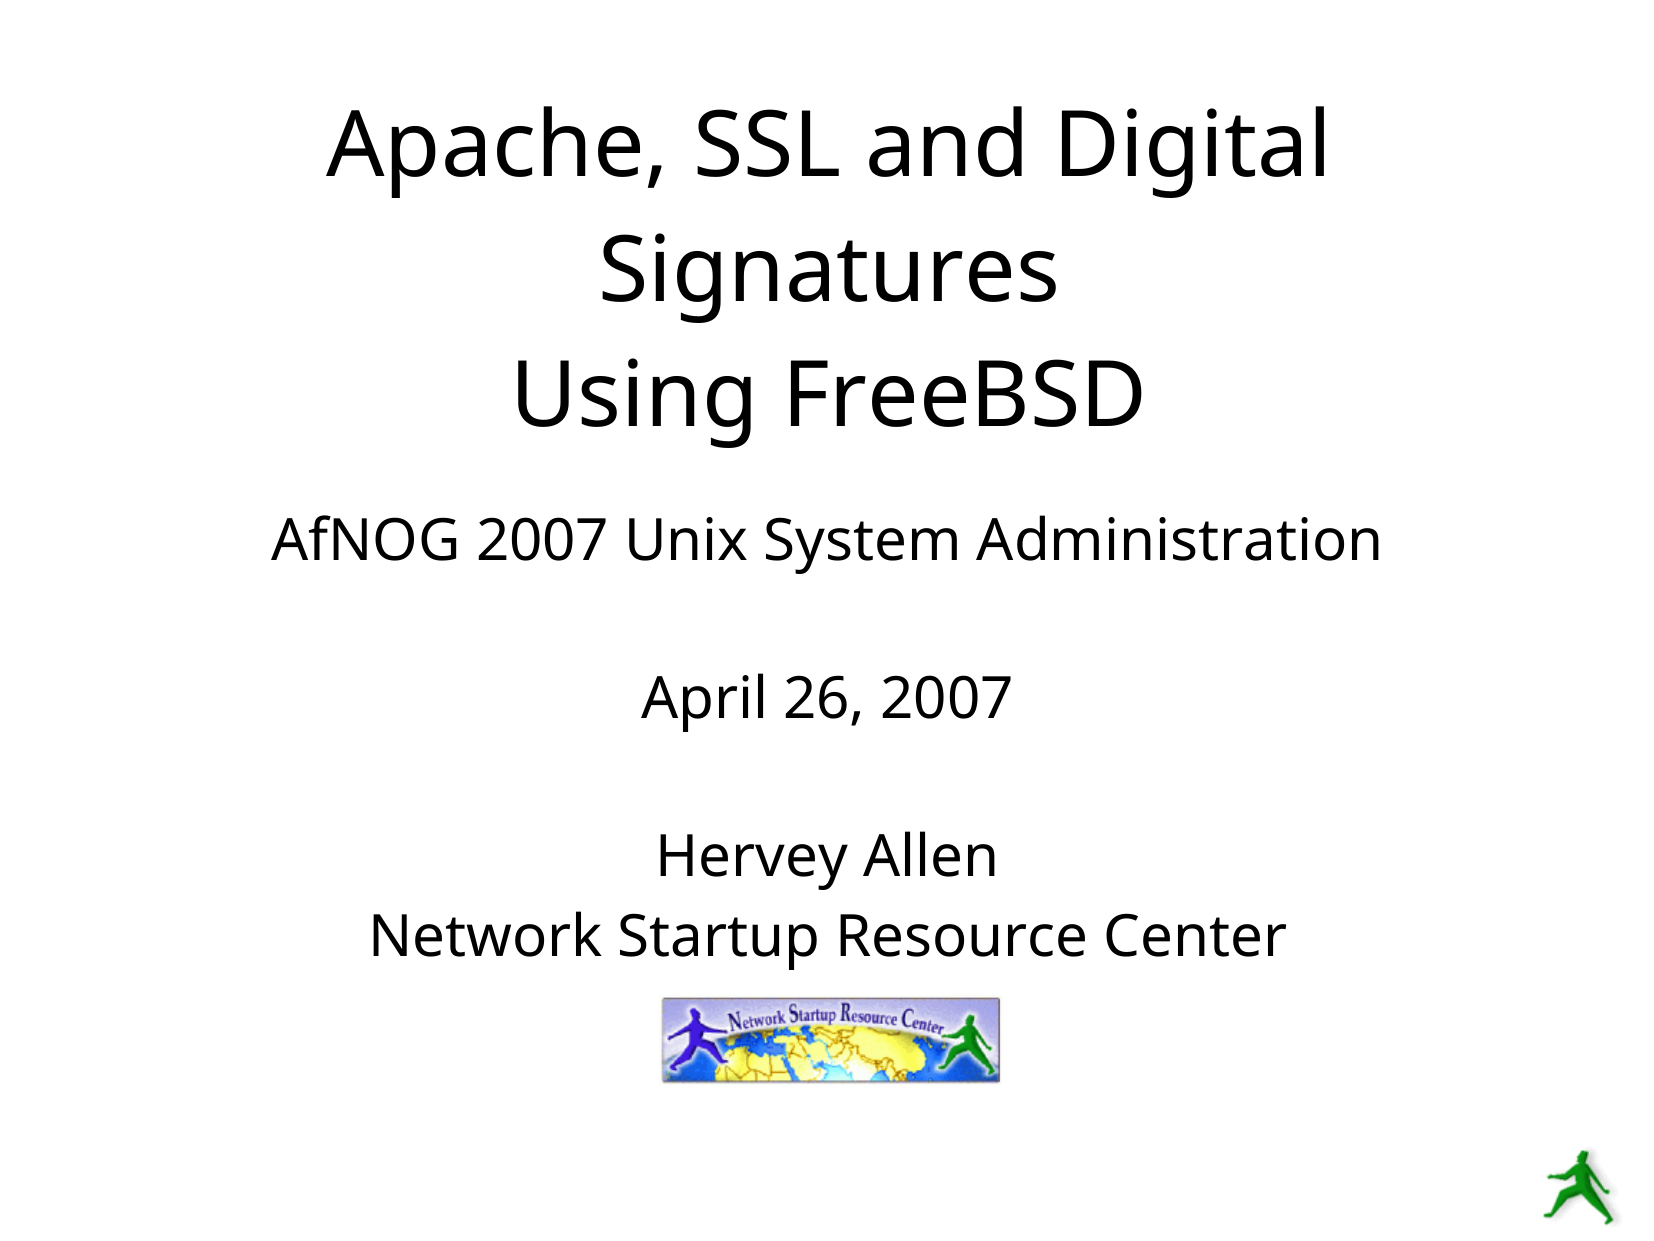

# Apache, SSL and Digital Signatures Using FreeBSD
AfNOG 2007 Unix System Administration
April 26, 2007
Hervey Allen
Network Startup Resource Center